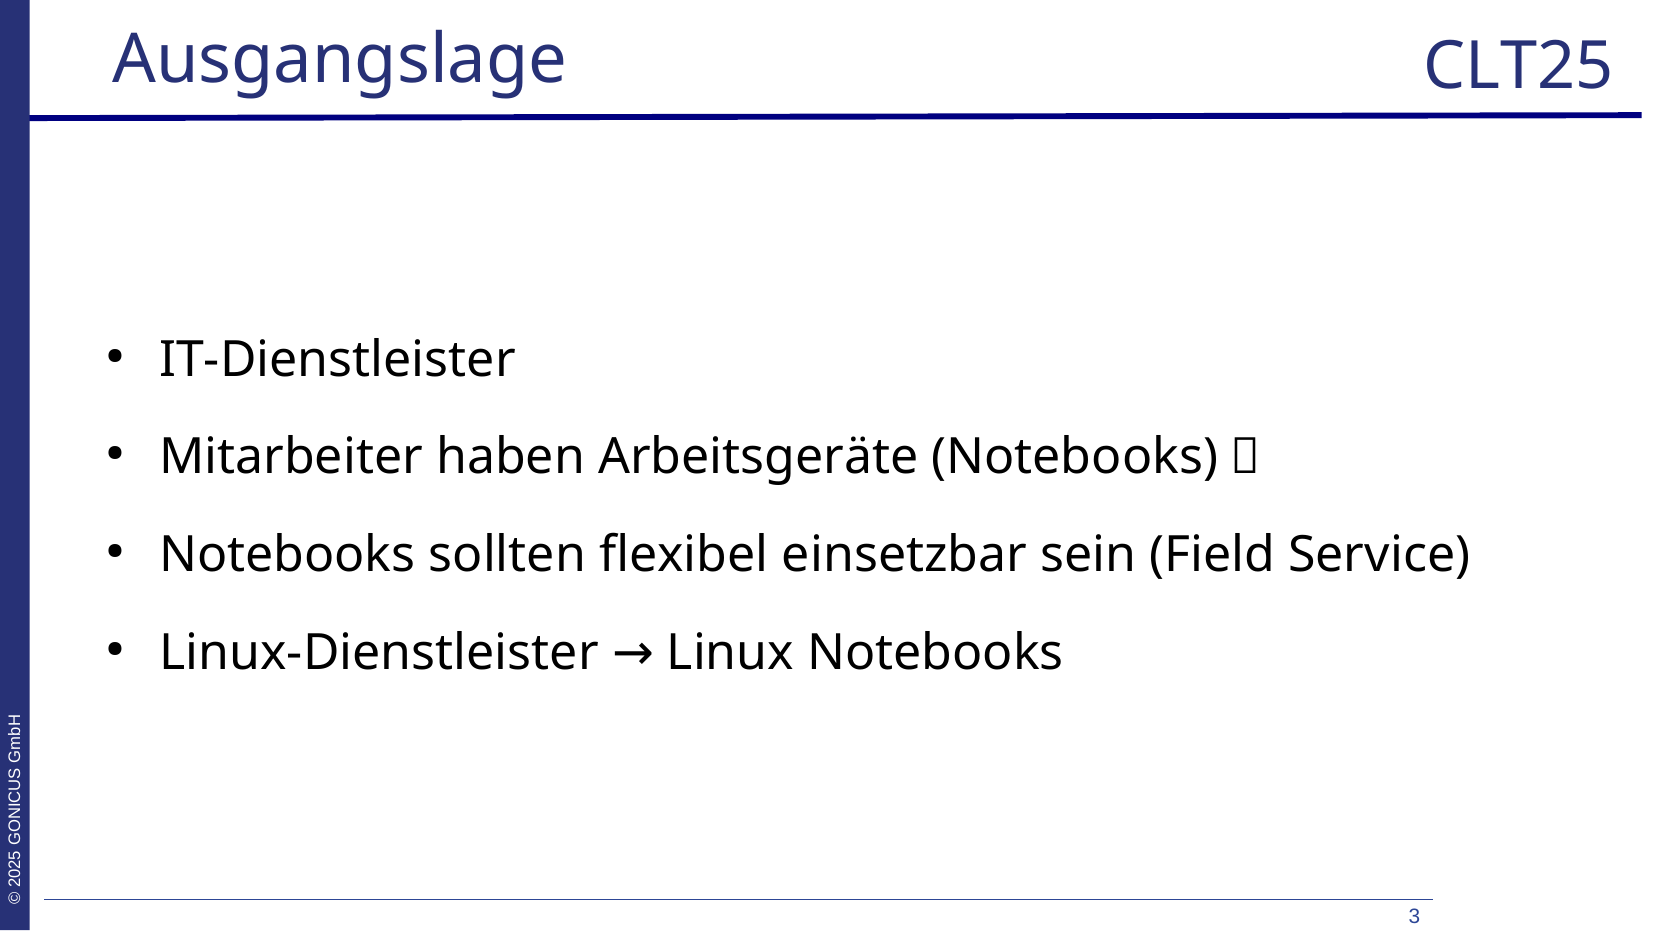

# Ausgangslage
IT-Dienstleister
Mitarbeiter haben Arbeitsgeräte (Notebooks) 🤯
Notebooks sollten flexibel einsetzbar sein (Field Service)
Linux-Dienstleister → Linux Notebooks
3